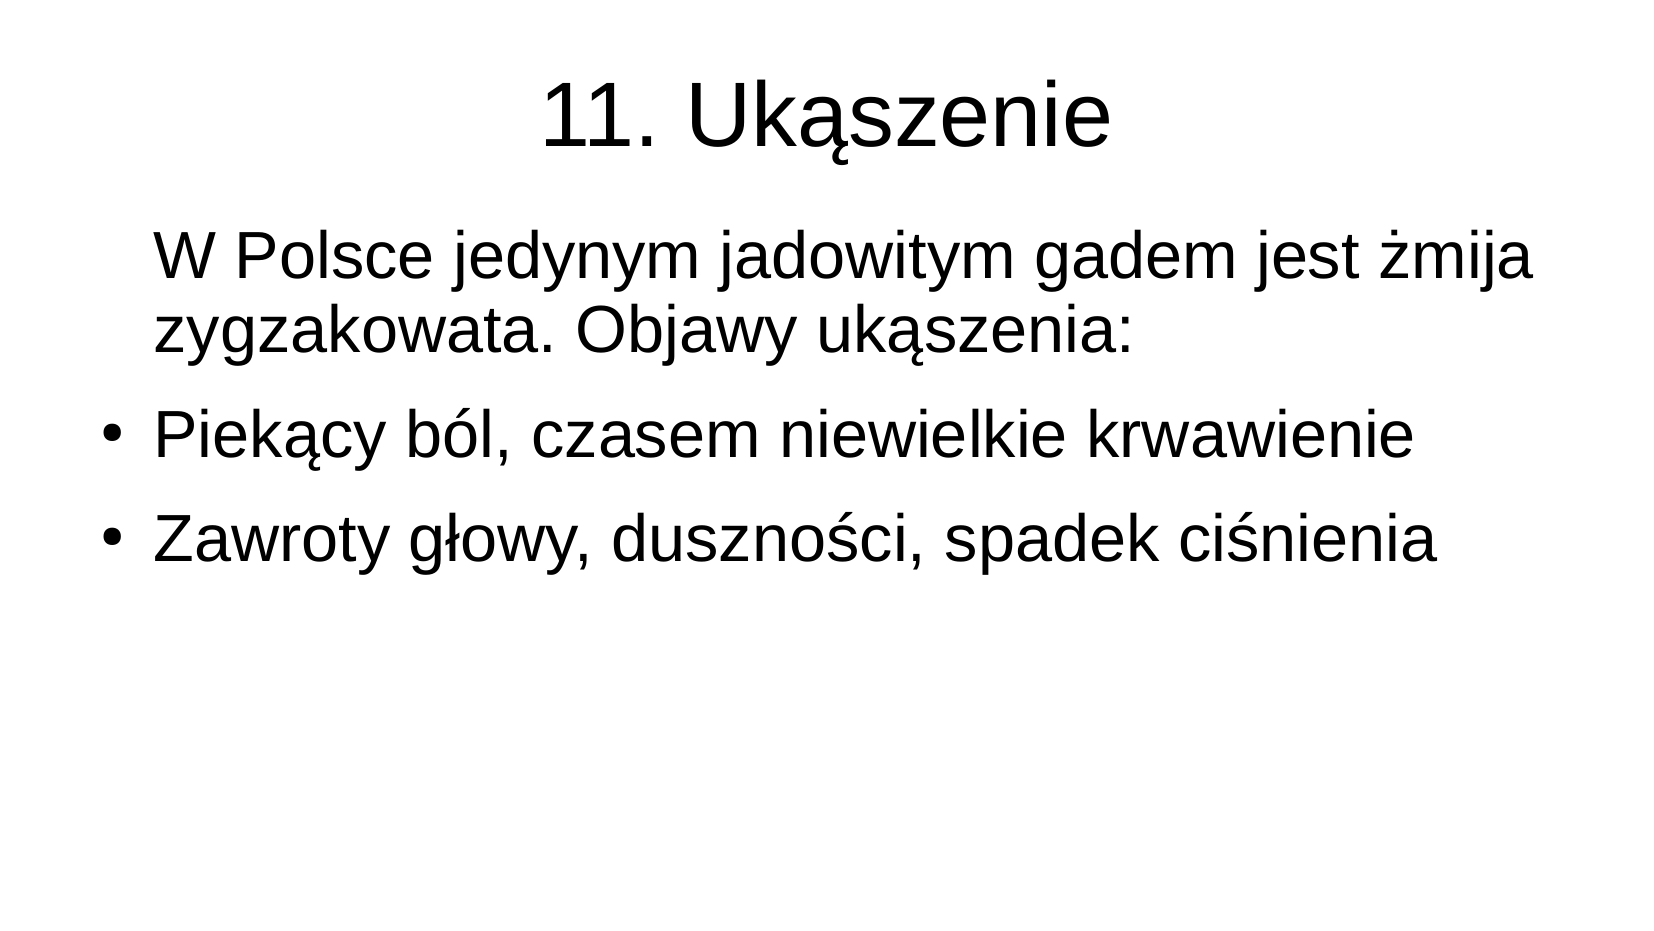

# 11. Ukąszenie
W Polsce jedynym jadowitym gadem jest żmija zygzakowata. Objawy ukąszenia:
Piekący ból, czasem niewielkie krwawienie
Zawroty głowy, duszności, spadek ciśnienia